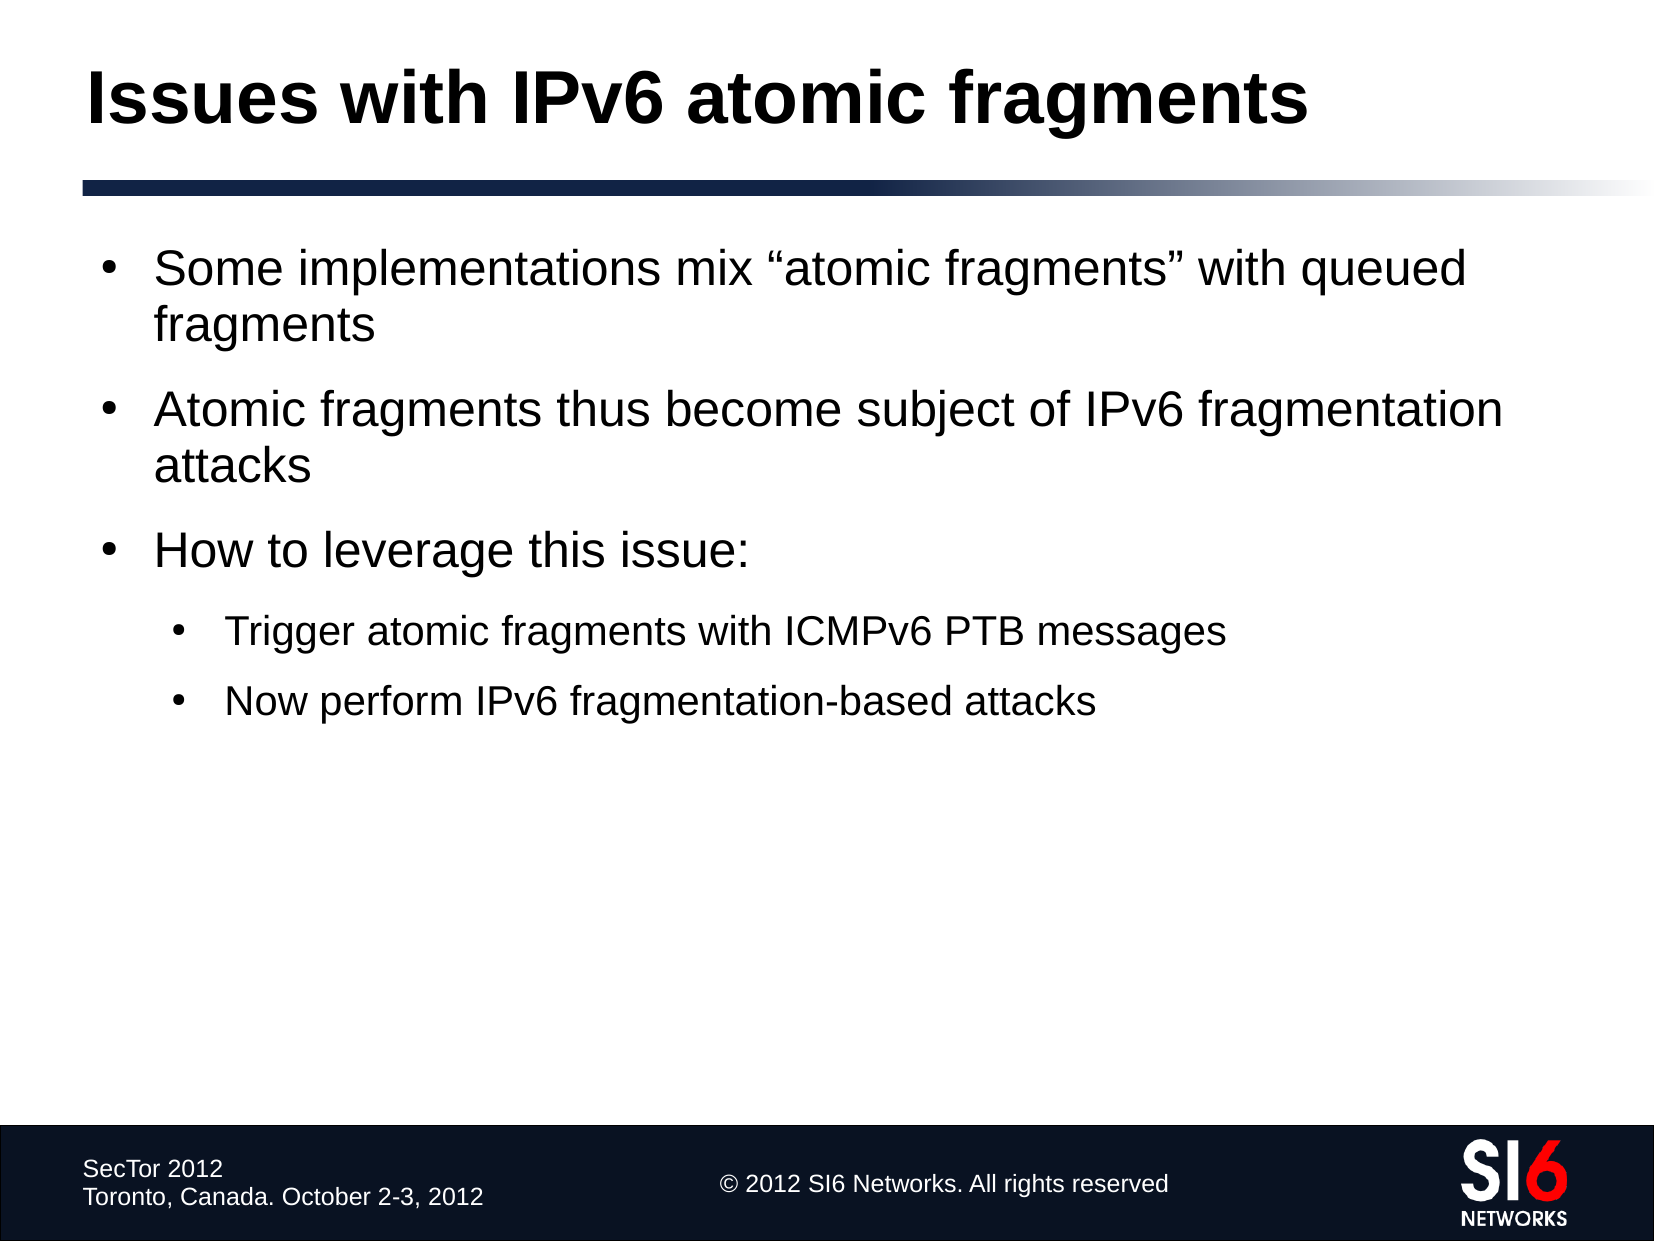

# Issues with IPv6 atomic fragments
Some implementations mix “atomic fragments” with queued fragments
Atomic fragments thus become subject of IPv6 fragmentation attacks
How to leverage this issue:
Trigger atomic fragments with ICMPv6 PTB messages
Now perform IPv6 fragmentation-based attacks